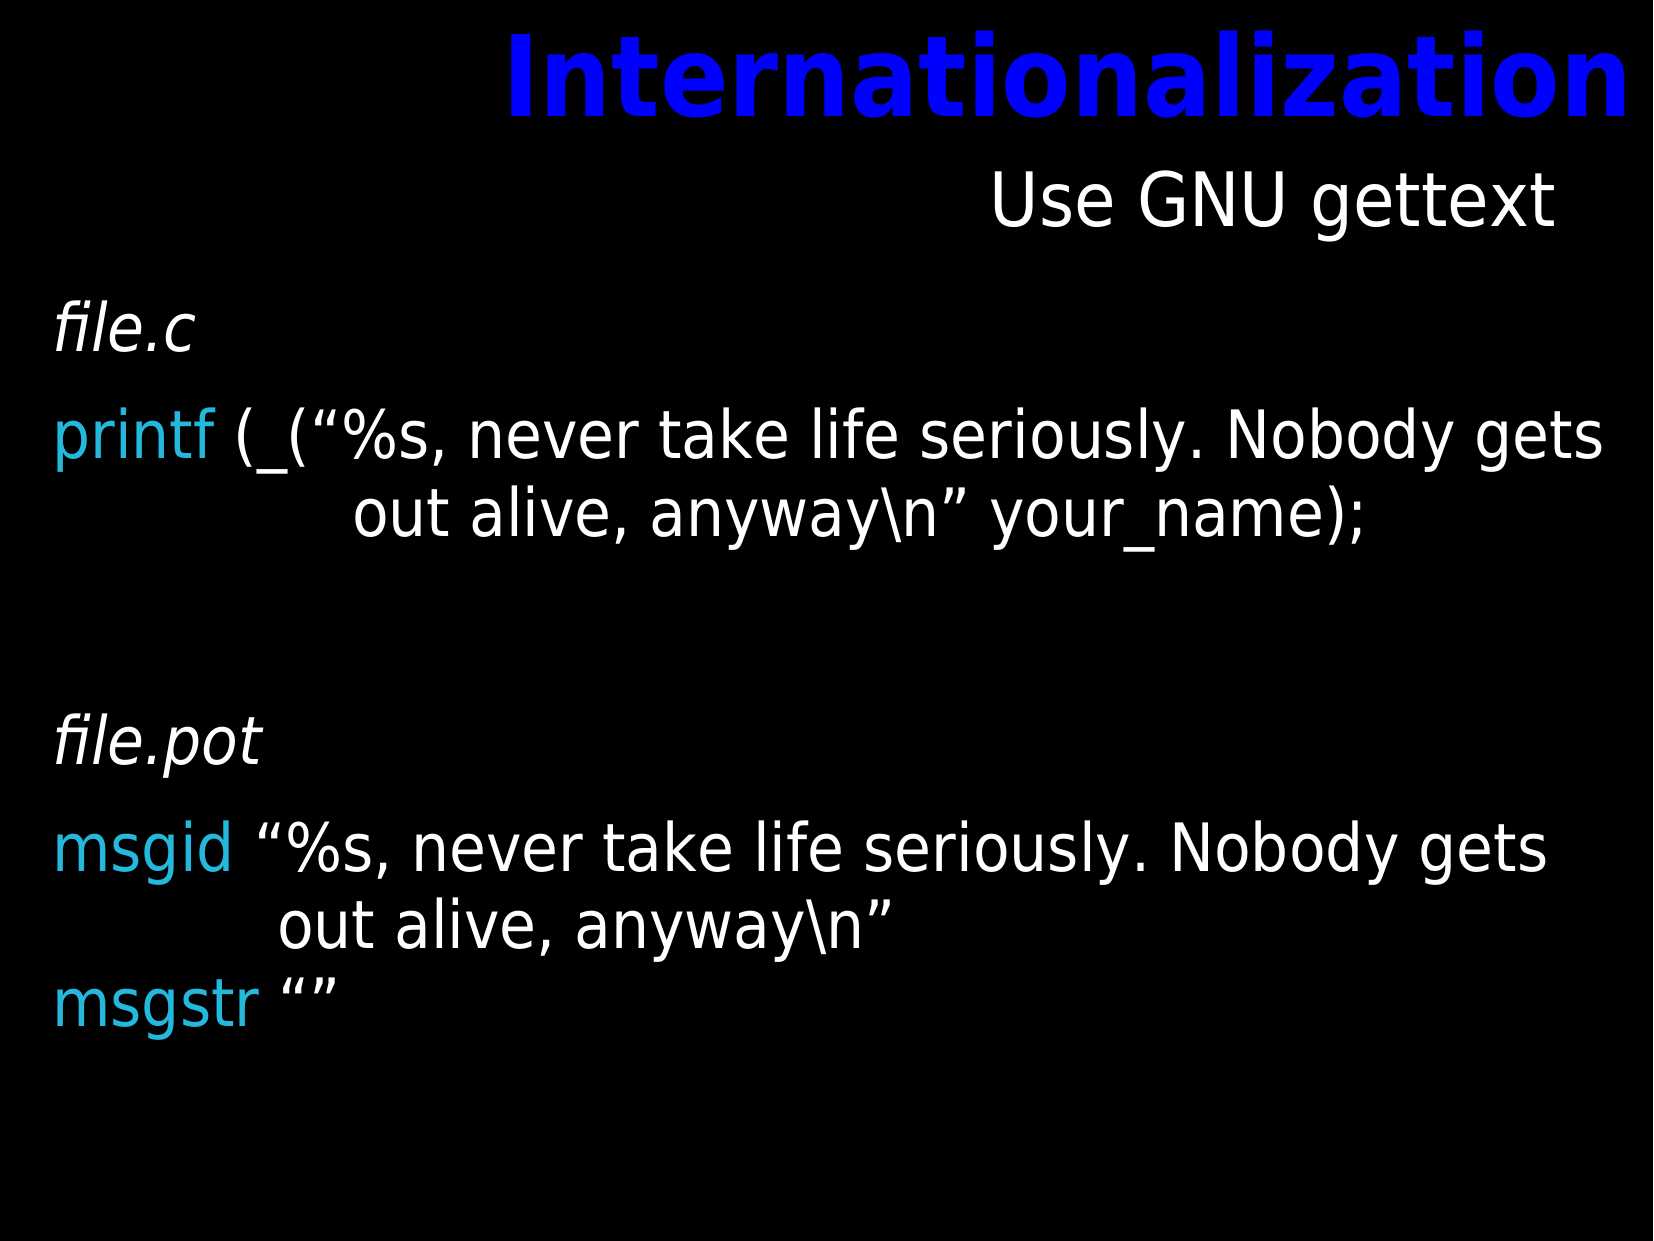

Internationalization
Use GNU gettext
file.c
printf (_(“%s, never take life seriously. Nobody gets
				out alive, anyway\n” your_name);
file.pot
msgid “%s, never take life seriously. Nobody gets
			out alive, anyway\n”
msgstr “”